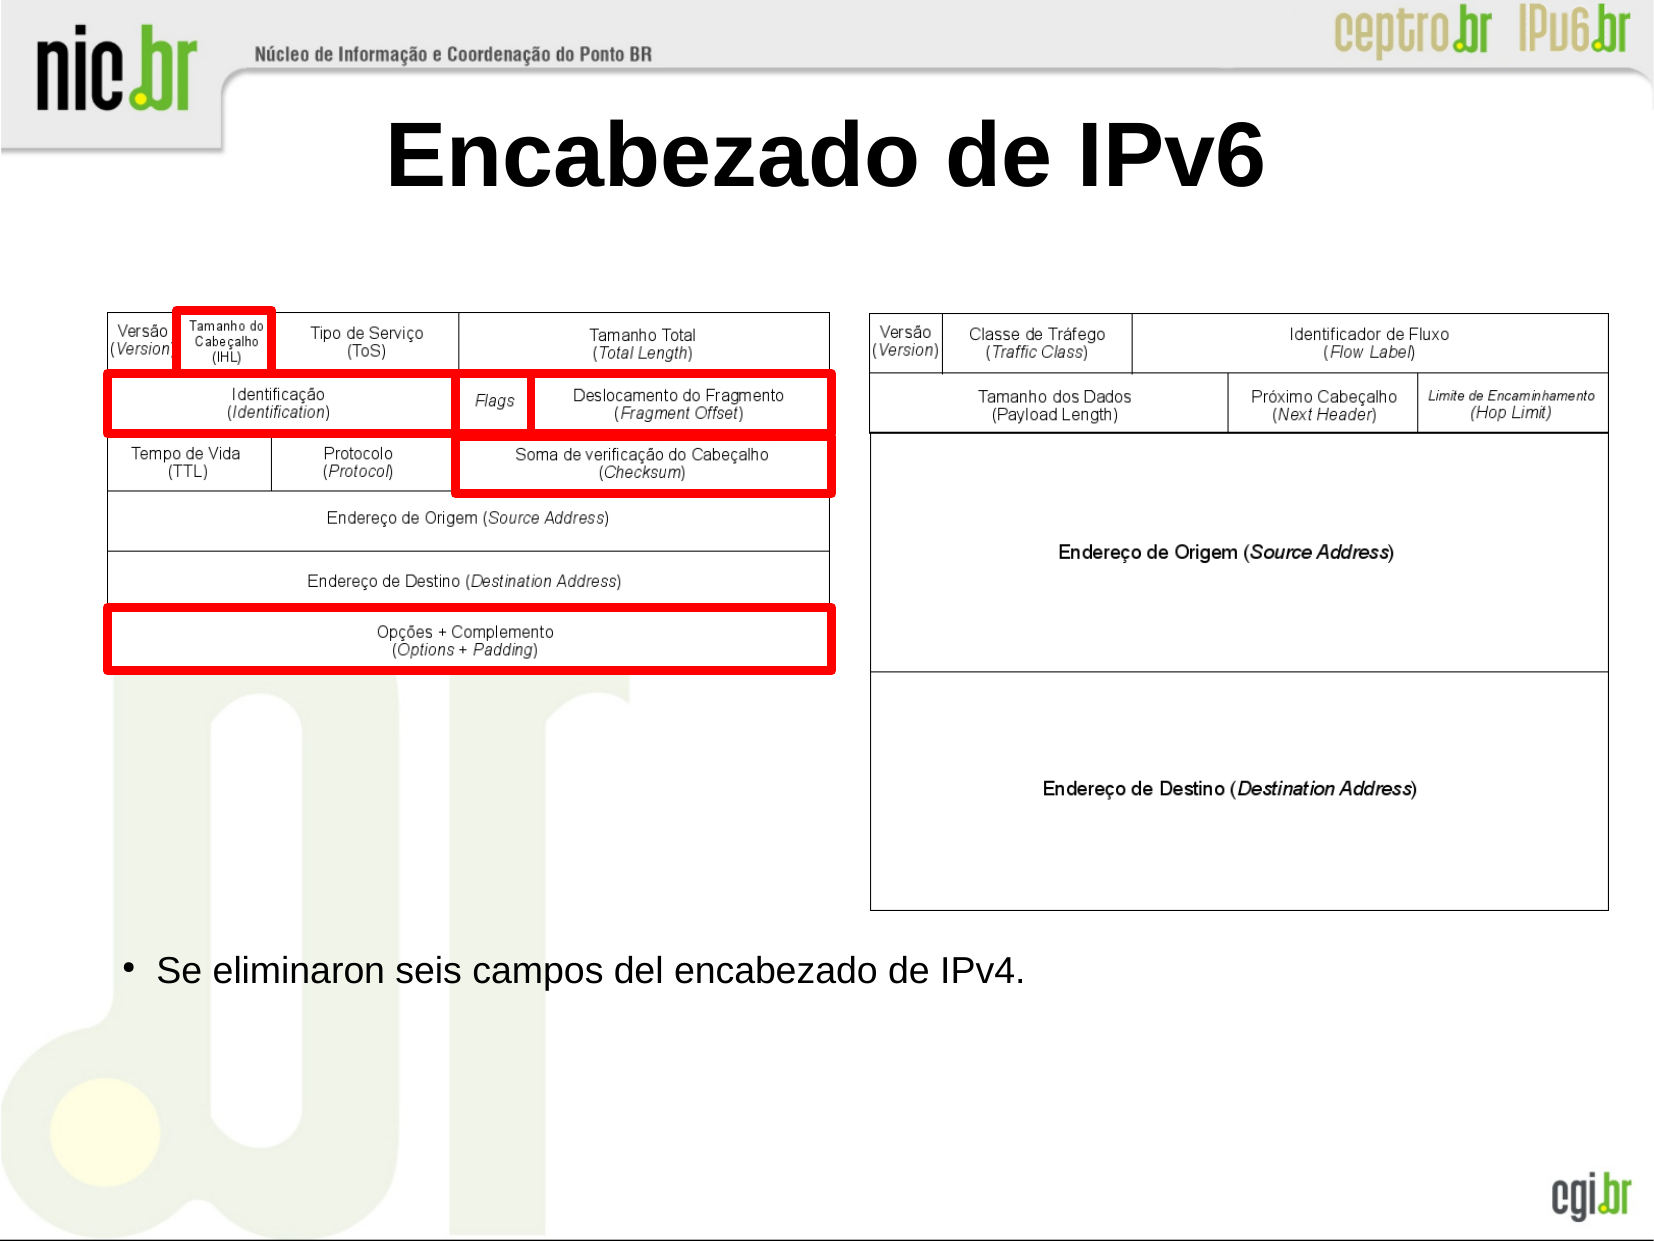

Encabezado de IPv6
 Se eliminaron seis campos del encabezado de IPv4.